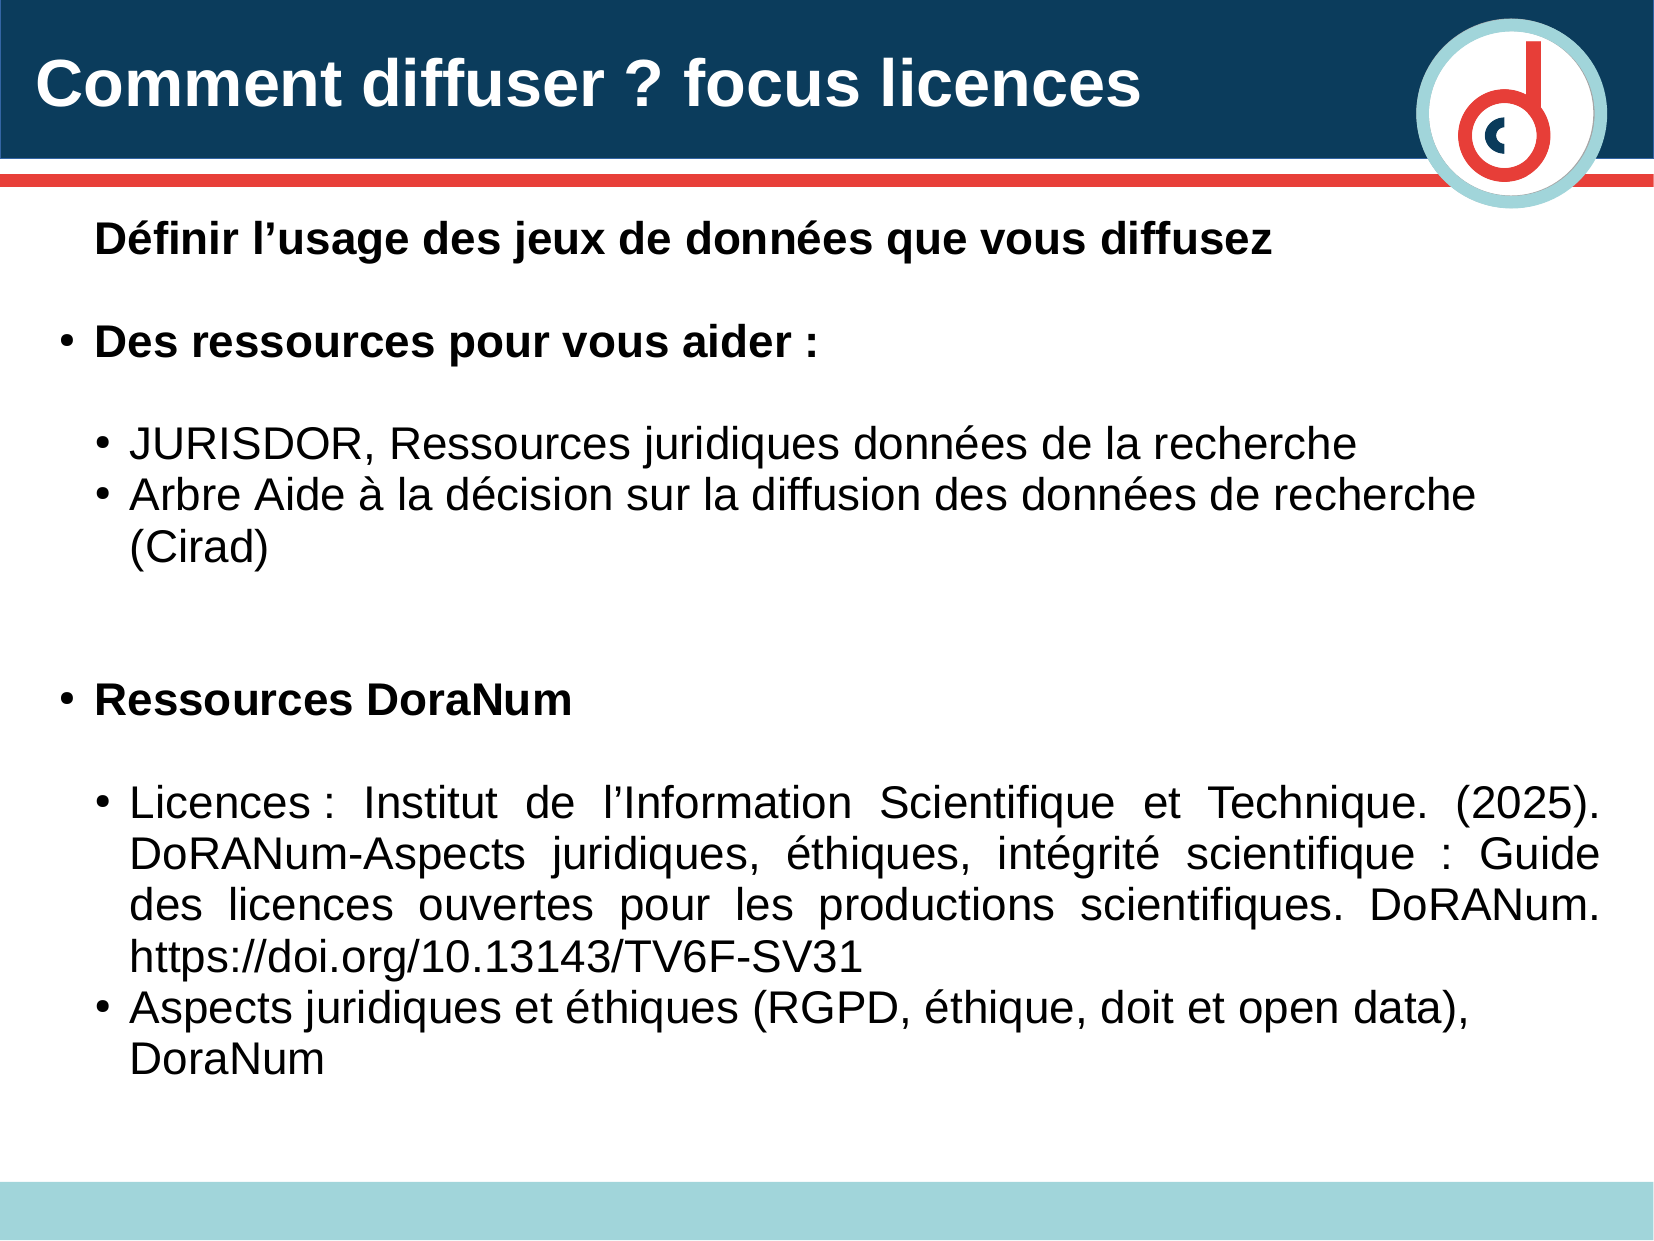

# Comment diffuser ? focus licences
Définir l’usage des jeux de données que vous diffusez
Des ressources pour vous aider :
JURISDOR, Ressources juridiques données de la recherche
Arbre Aide à la décision sur la diffusion des données de recherche (Cirad)
Ressources DoraNum
Licences : Institut de l’Information Scientifique et Technique. (2025). DoRANum-Aspects juridiques, éthiques, intégrité scientifique : Guide des licences ouvertes pour les productions scientifiques. DoRANum. https://doi.org/10.13143/TV6F-SV31
Aspects juridiques et éthiques (RGPD, éthique, doit et open data), DoraNum